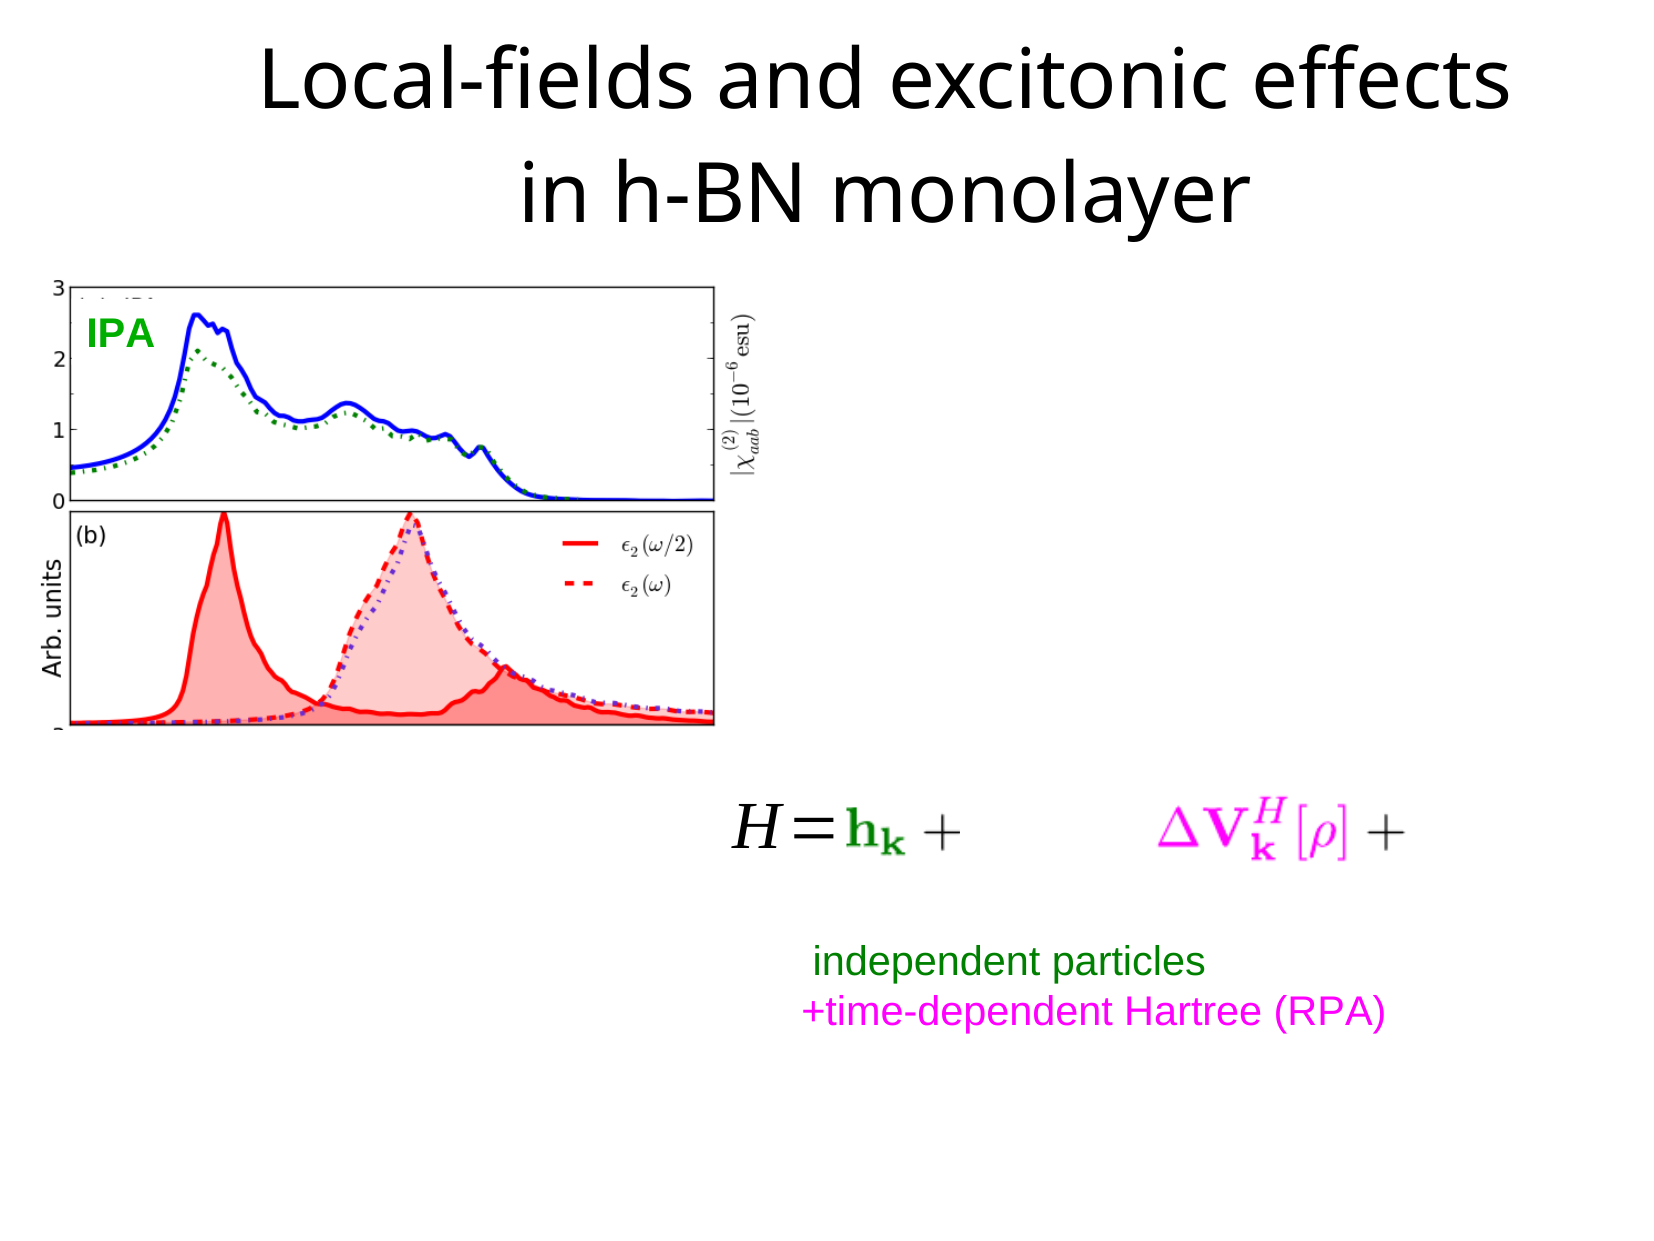

# Local-fields and excitonic effects in h-BN monolayer
IPA
 independent particles
+time-dependent Hartree (RPA)